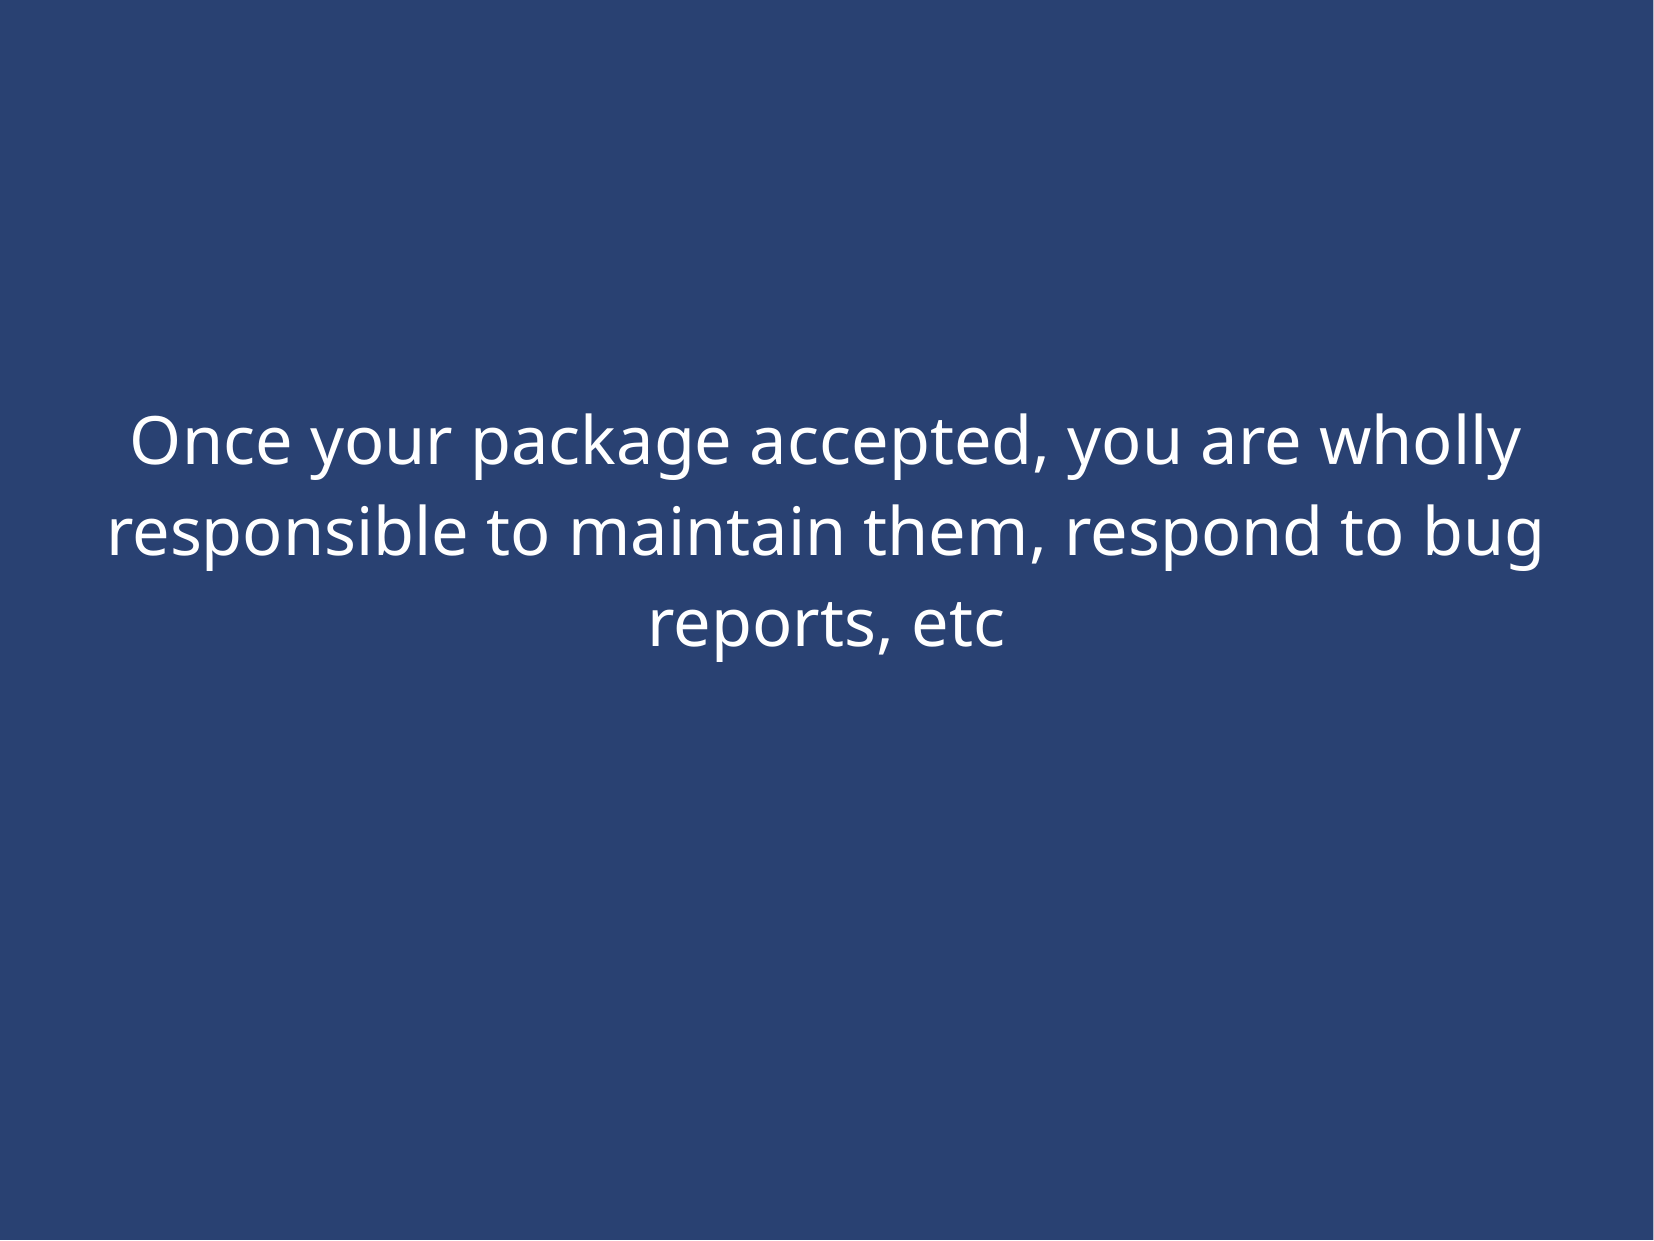

# Once your package accepted, you are wholly responsible to maintain them, respond to bug reports, etc